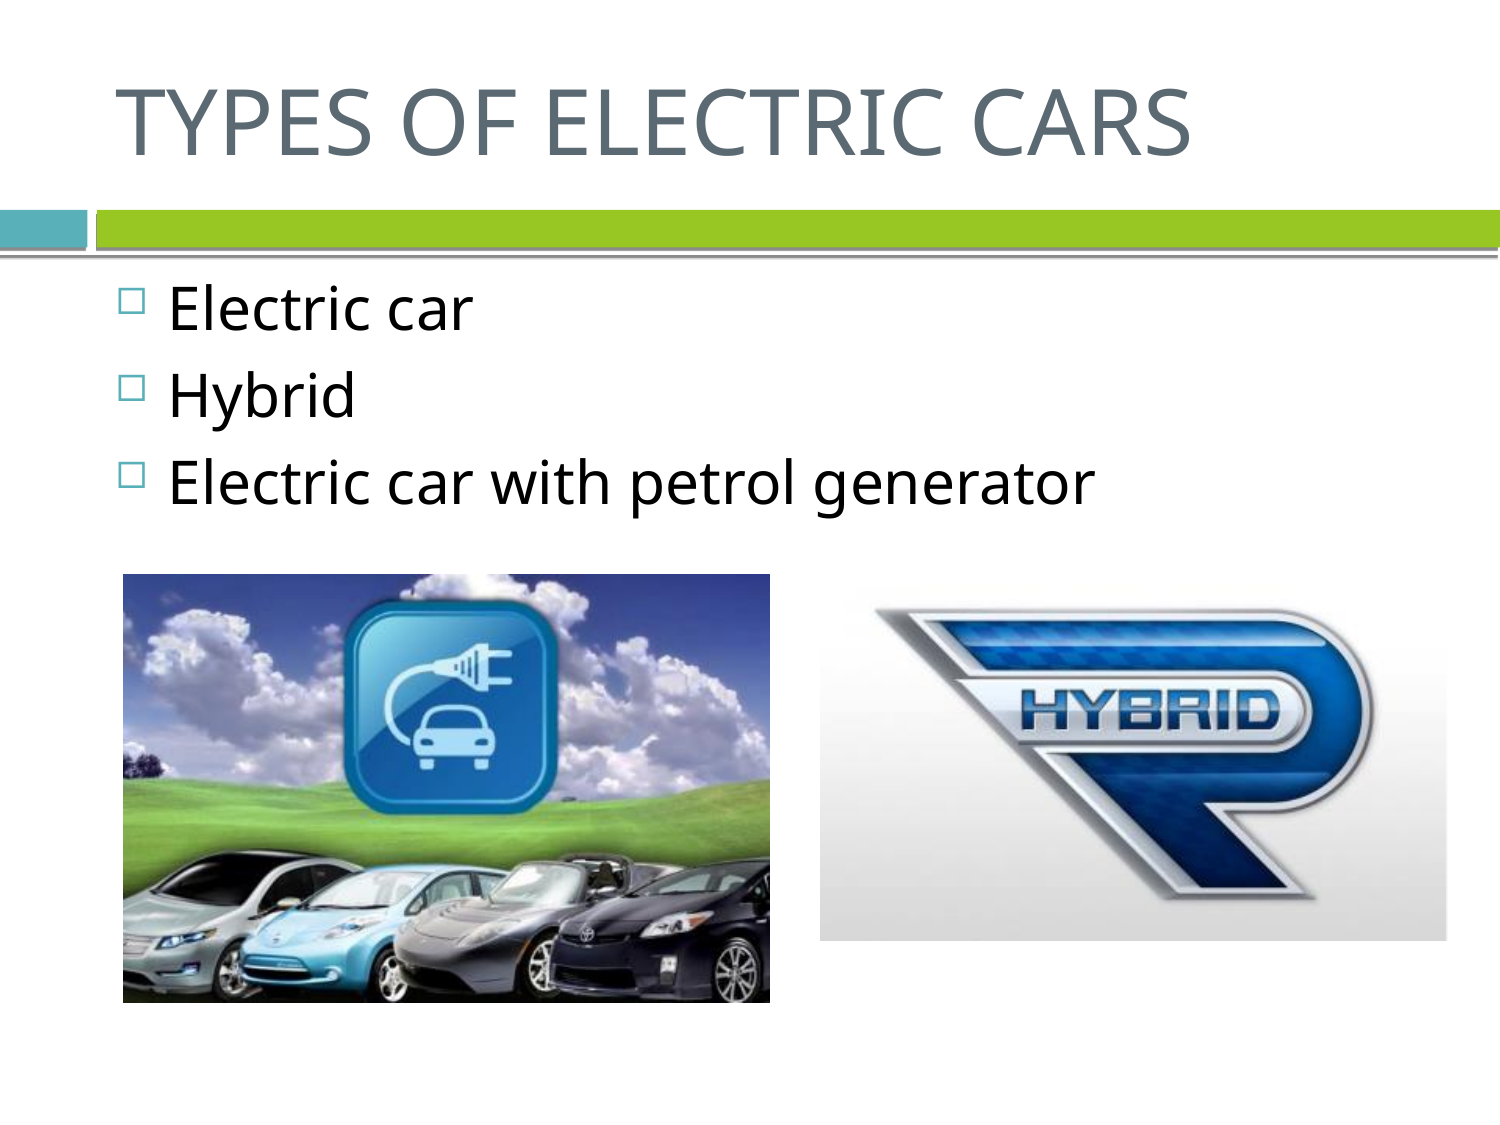

# TYPES OF ELECTRIC CARS
Electric car
Hybrid
Electric car with petrol generator